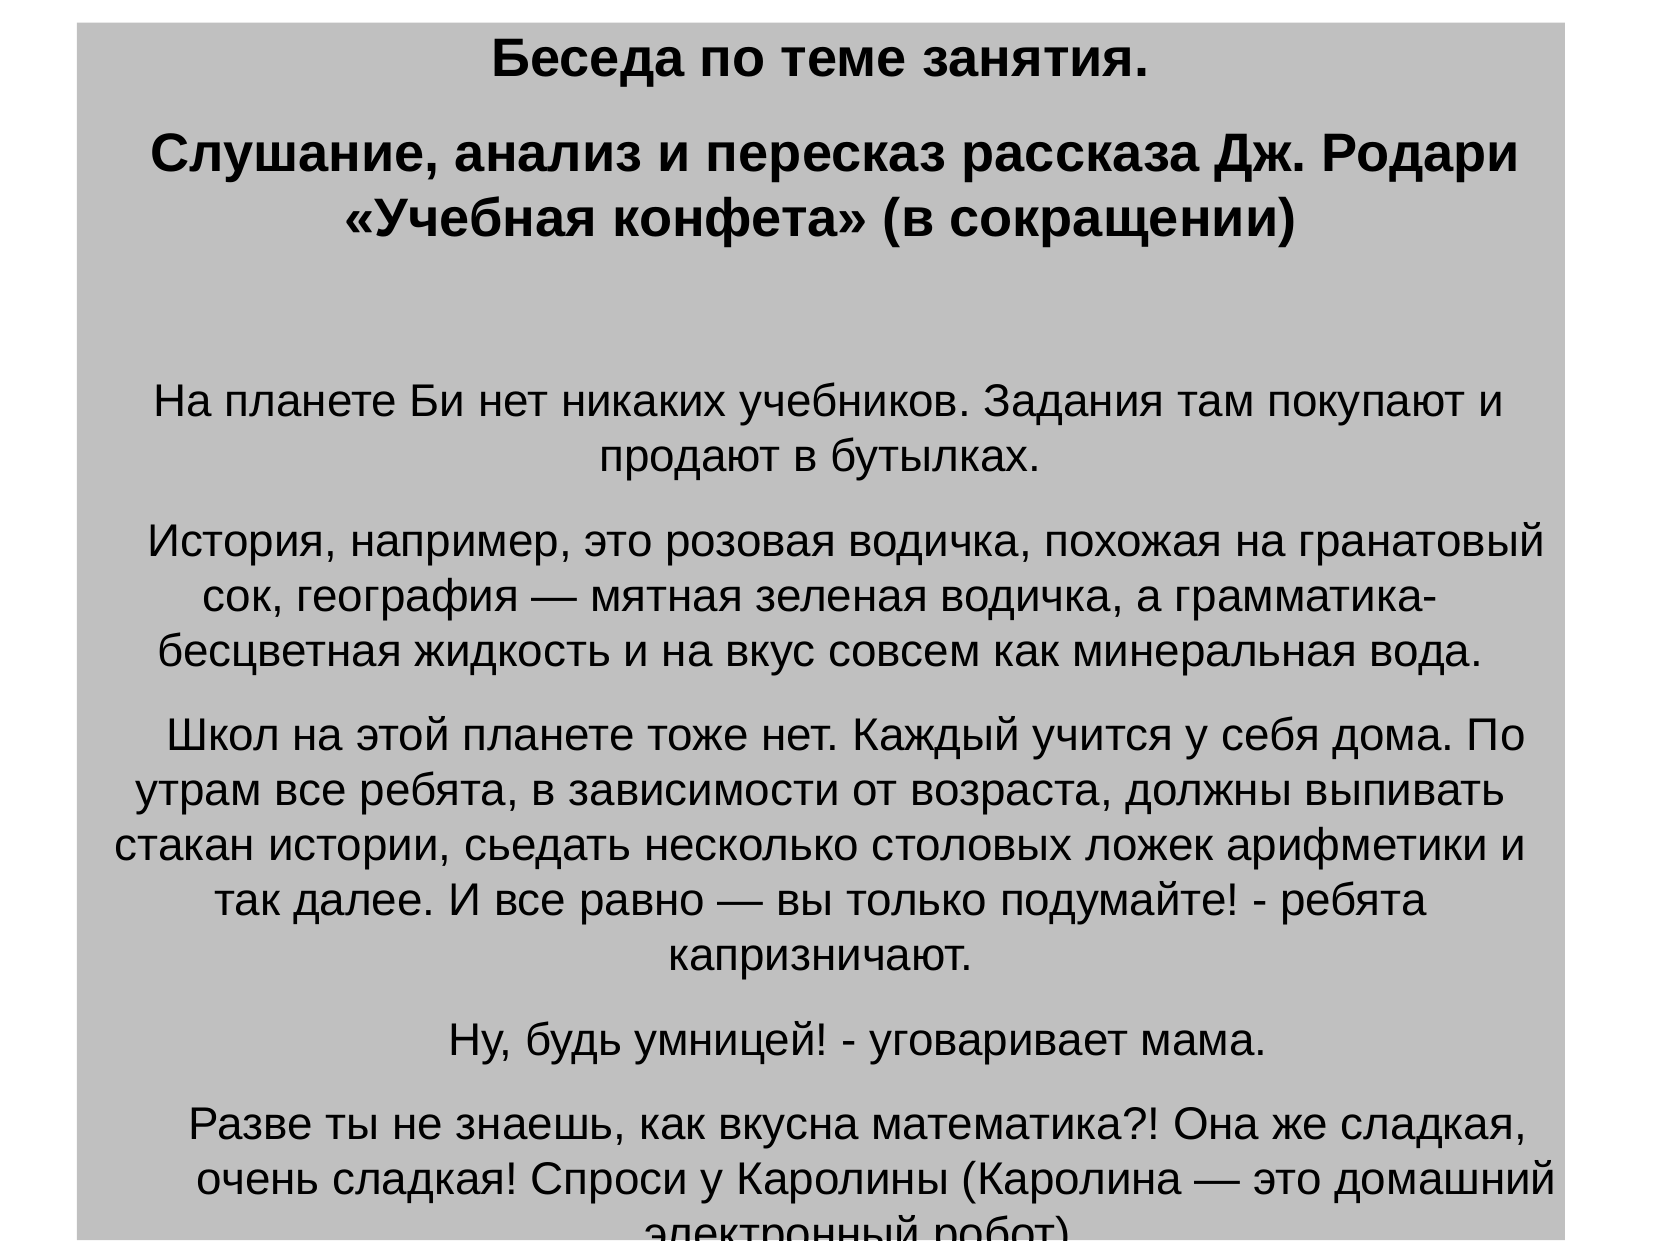

# Беседа по теме занятия.
 Слушание, анализ и пересказ рассказа Дж. Родари «Учебная конфета» (в сокращении)
 На планете Би нет никаких учебников. Задания там покупают и продают в бутылках.
 История, например, это розовая водичка, похожая на гранатовый сок, география — мятная зеленая водичка, а грамматика- бесцветная жидкость и на вкус совсем как минеральная вода.
 Школ на этой планете тоже нет. Каждый учится у себя дома. По утрам все ребята, в зависимости от возраста, должны выпивать стакан истории, сьедать несколько столовых ложек арифметики и так далее. И все равно — вы только подумайте! - ребята капризничают.
Ну, будь умницей! - уговаривает мама.
Разве ты не знаешь, как вкусна математика?! Она же сладкая, очень сладкая! Спроси у Каролины (Каролина — это домашний электронный робот)...
 Есть там, понятно, и прилежные ученики. Есть старательные и жадные до знаний. Они встают по ночам, открывают потихоньку бутылку истории и выпивают ее всю до последней капли. Они становятся очень образованными...
 Нравится ли вам такая школа?